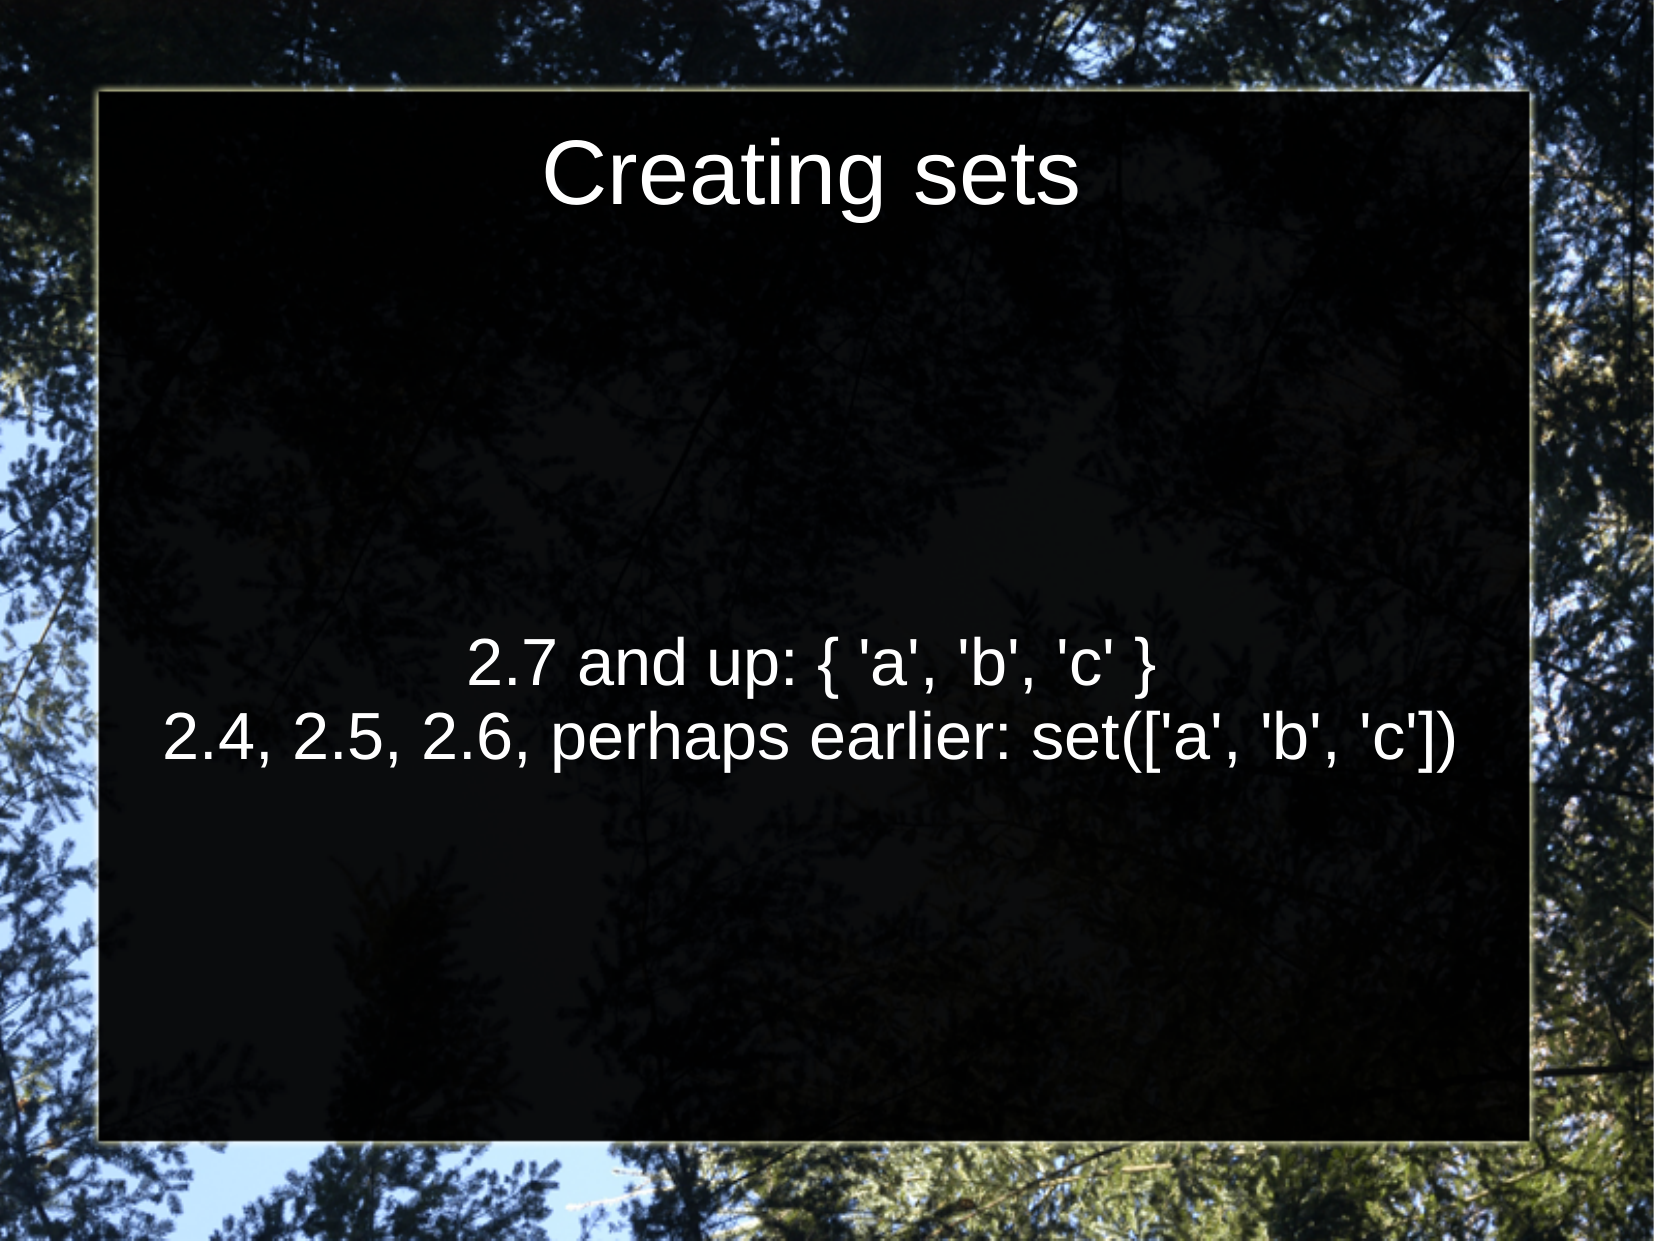

# Creating sets
2.7 and up: { 'a', 'b', 'c' }
2.4, 2.5, 2.6, perhaps earlier: set(['a', 'b', 'c'])